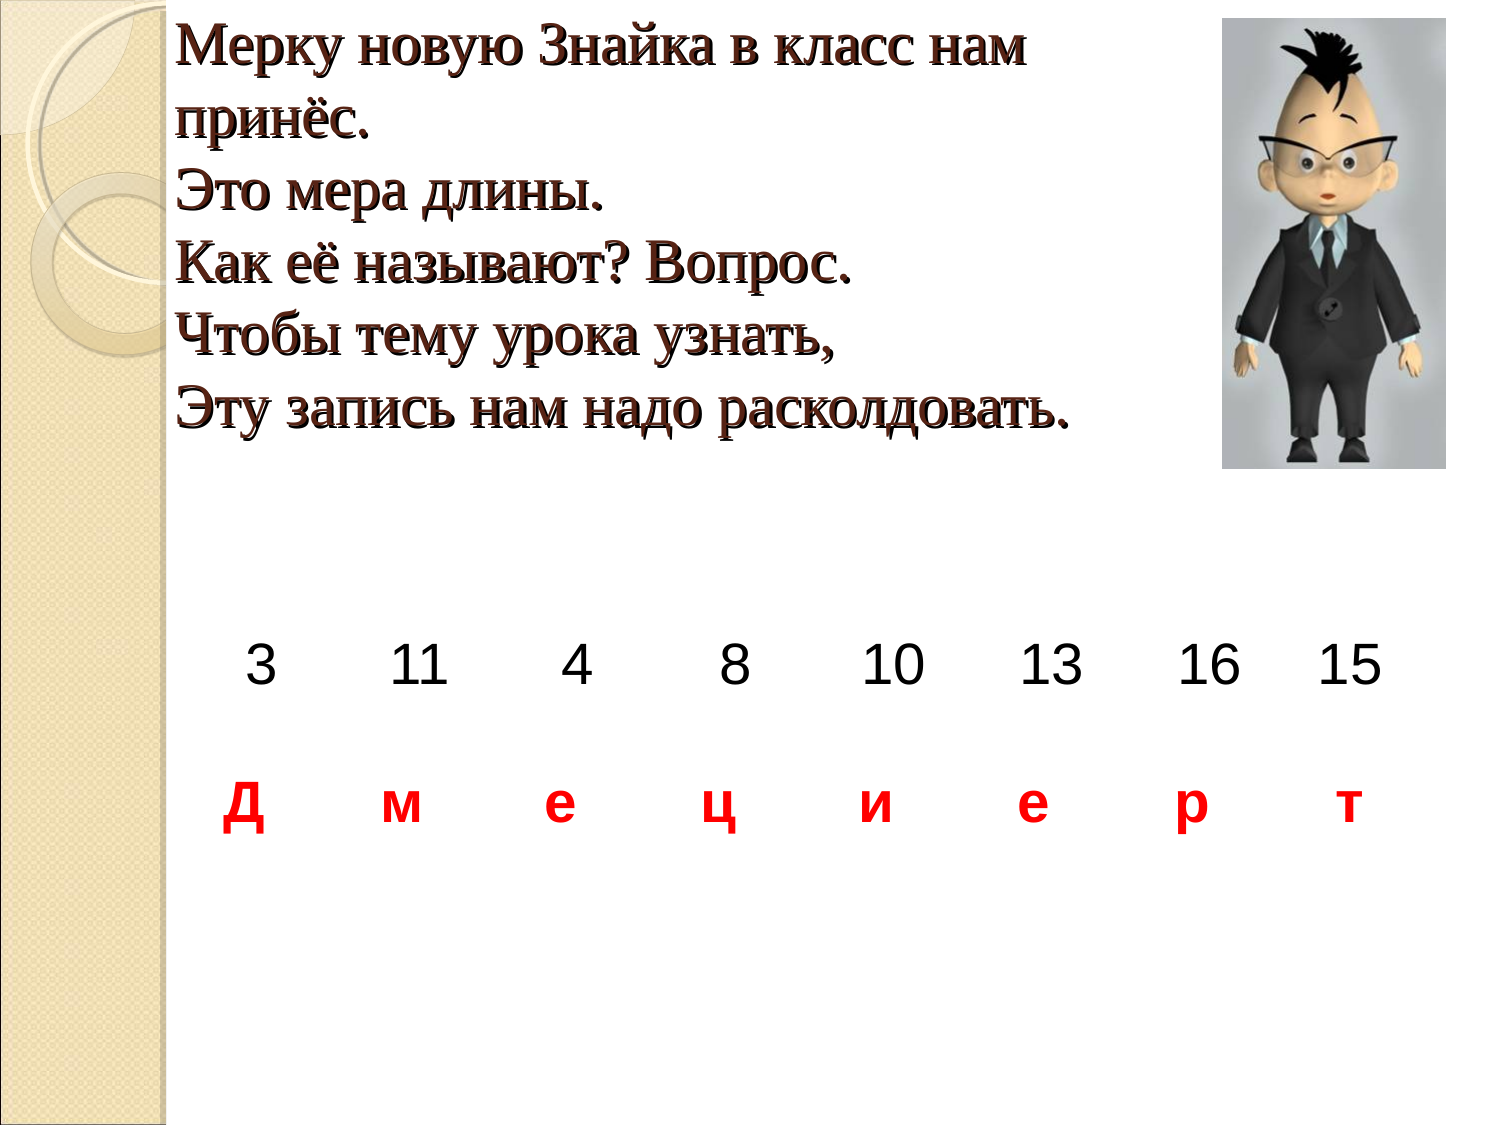

# Мерку новую Знайка в класс нам принёс. Это мера длины. Как её называют? Вопрос. Чтобы тему урока узнать, Эту запись нам надо расколдовать.
| 3 | 11 | 4 | 8 | 10 | 13 | 16 | 15 |
| --- | --- | --- | --- | --- | --- | --- | --- |
| Д | м | е | ц | и | е | р | т |